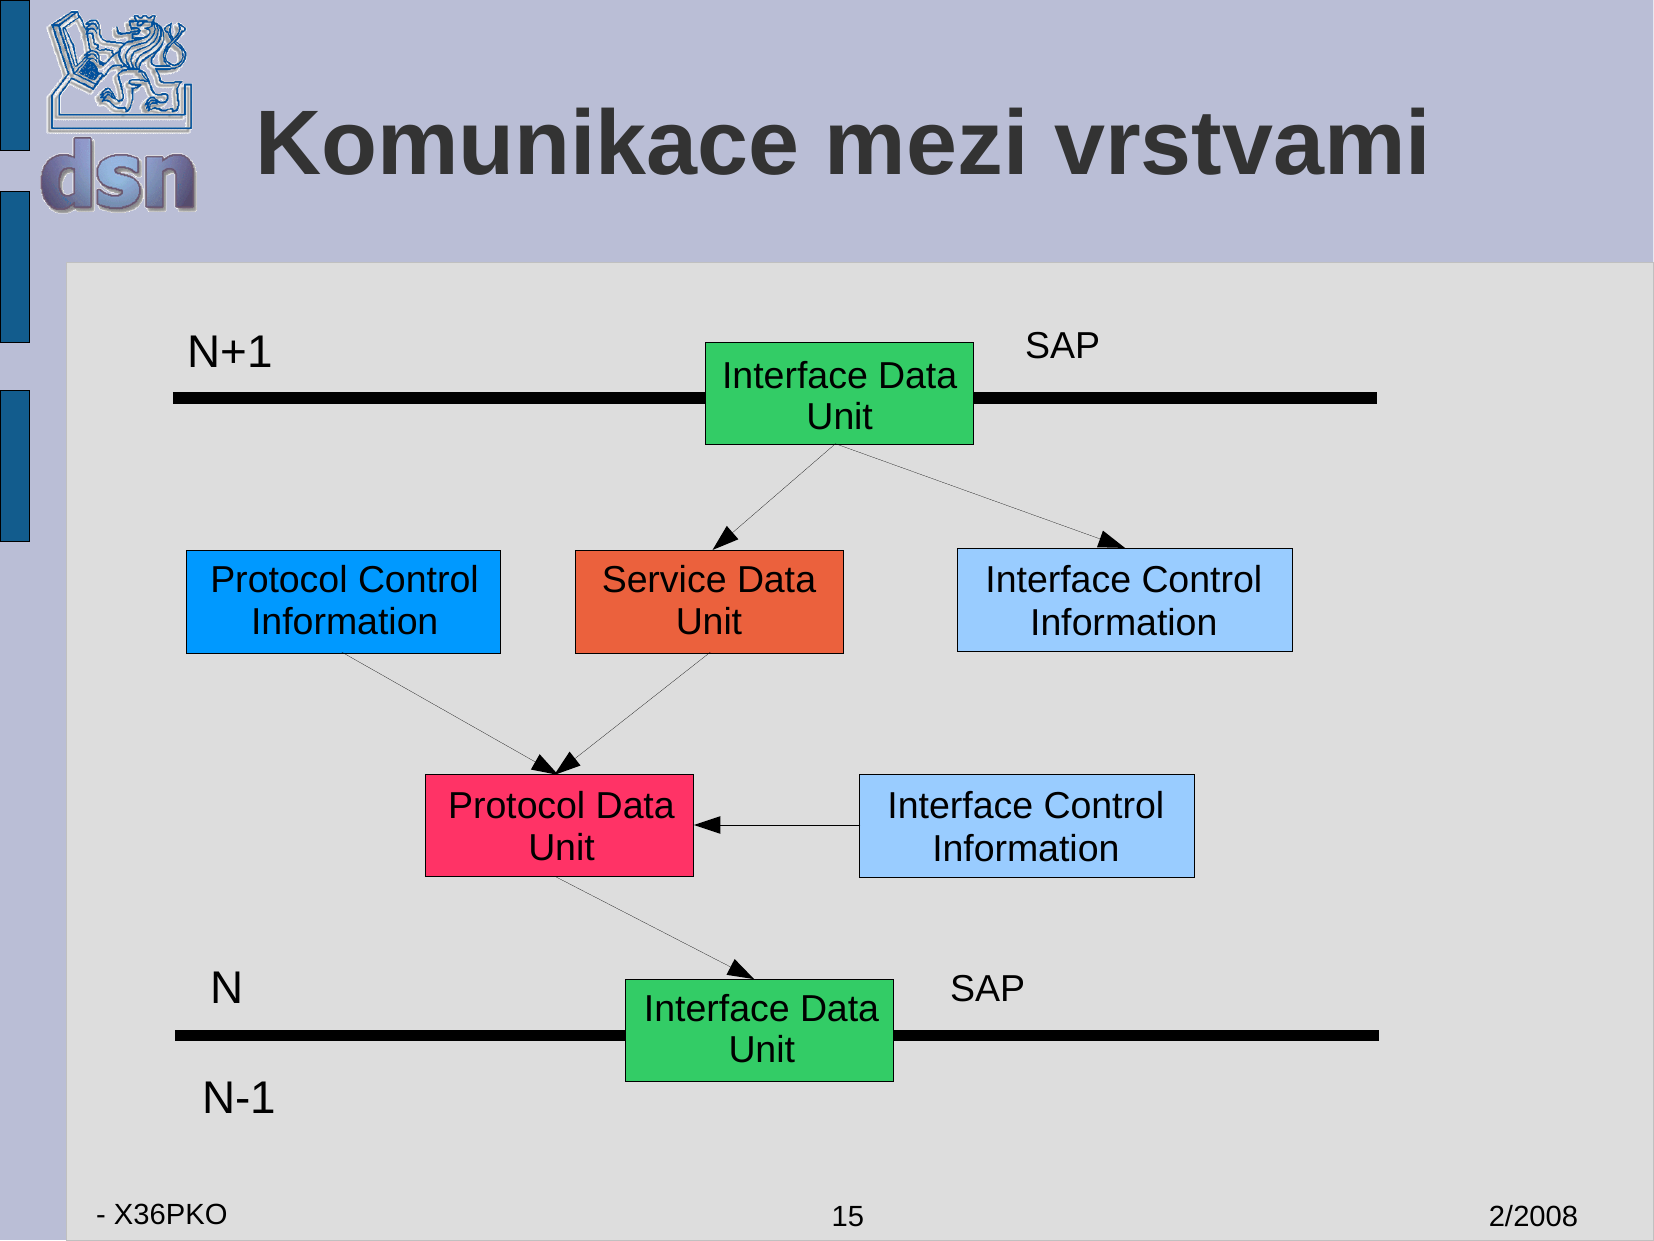

# Komunikace mezi vrstvami
SAP
N+1
Interface Data
Unit
Protocol Control
Information
Service Data
Unit
Interface Control
Information
Protocol Data
Unit
Interface Control
Information
N
SAP
Interface Data
Unit
N-1